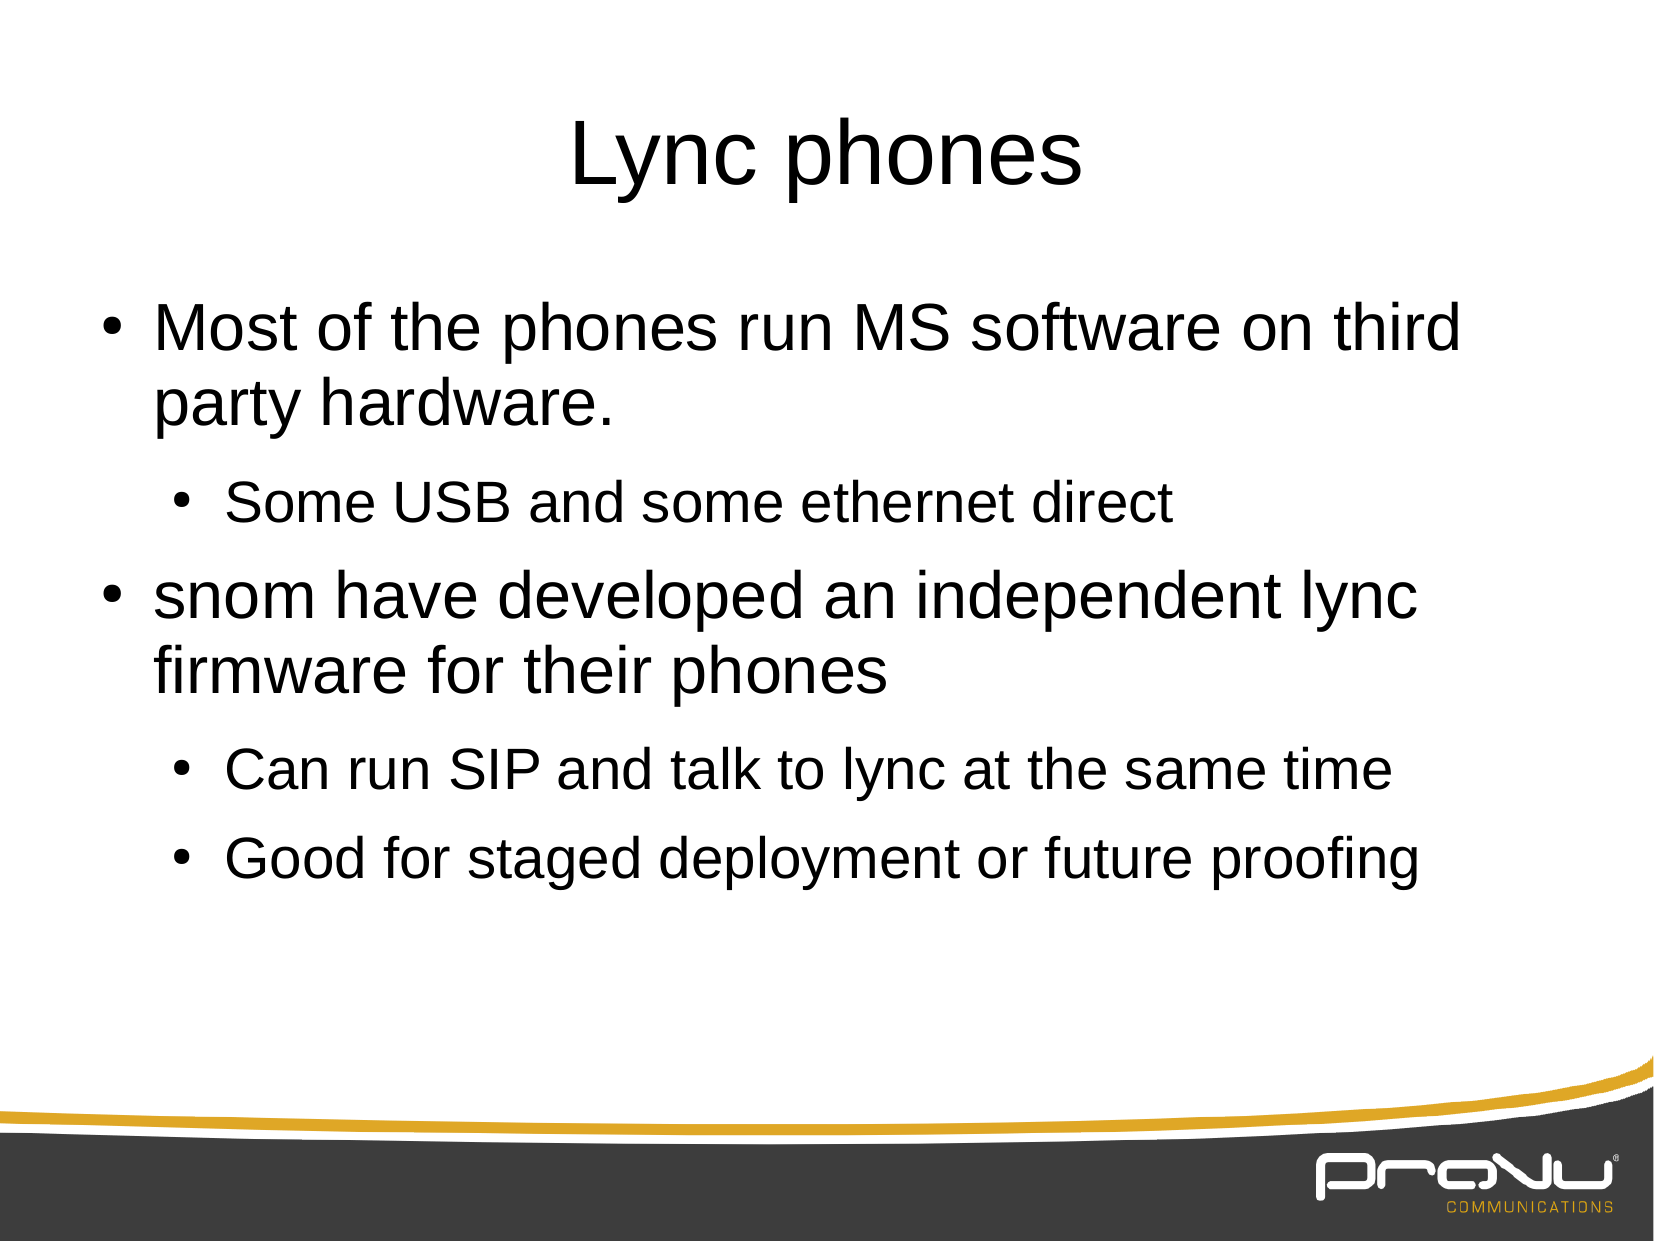

# Lync phones
Most of the phones run MS software on third party hardware.
Some USB and some ethernet direct
snom have developed an independent lync firmware for their phones
Can run SIP and talk to lync at the same time
Good for staged deployment or future proofing